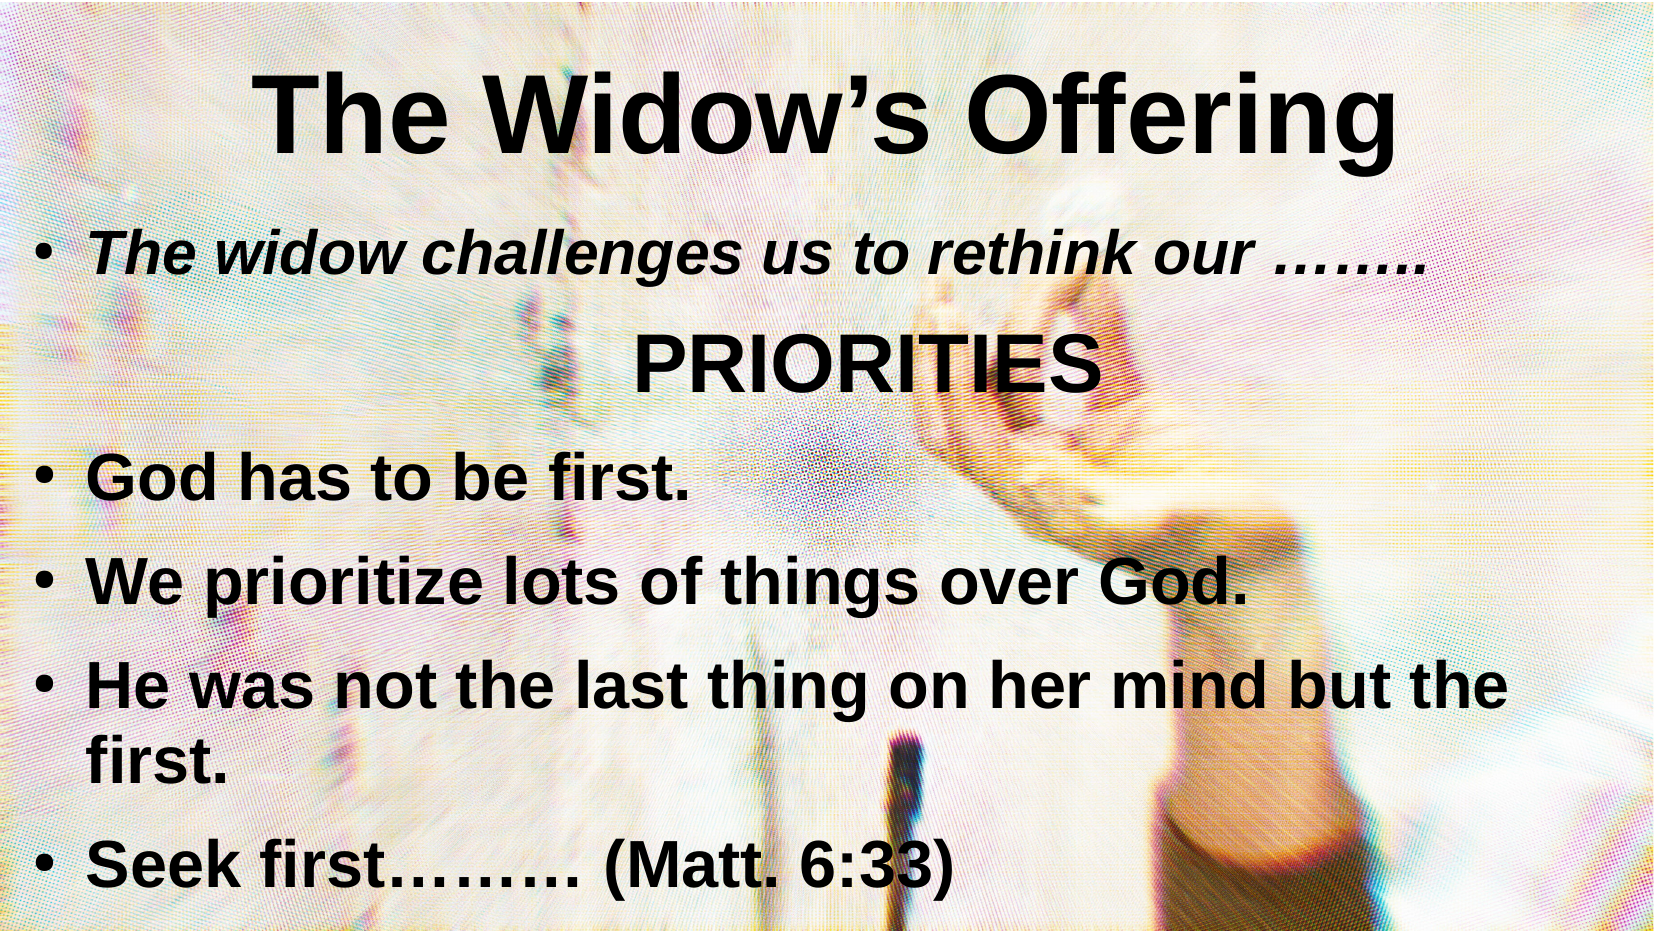

# The Widow’s Offering
The widow challenges us to rethink our ……..
PRIORITIES
God has to be first.
We prioritize lots of things over God.
He was not the last thing on her mind but the first.
Seek first……… (Matt. 6:33)